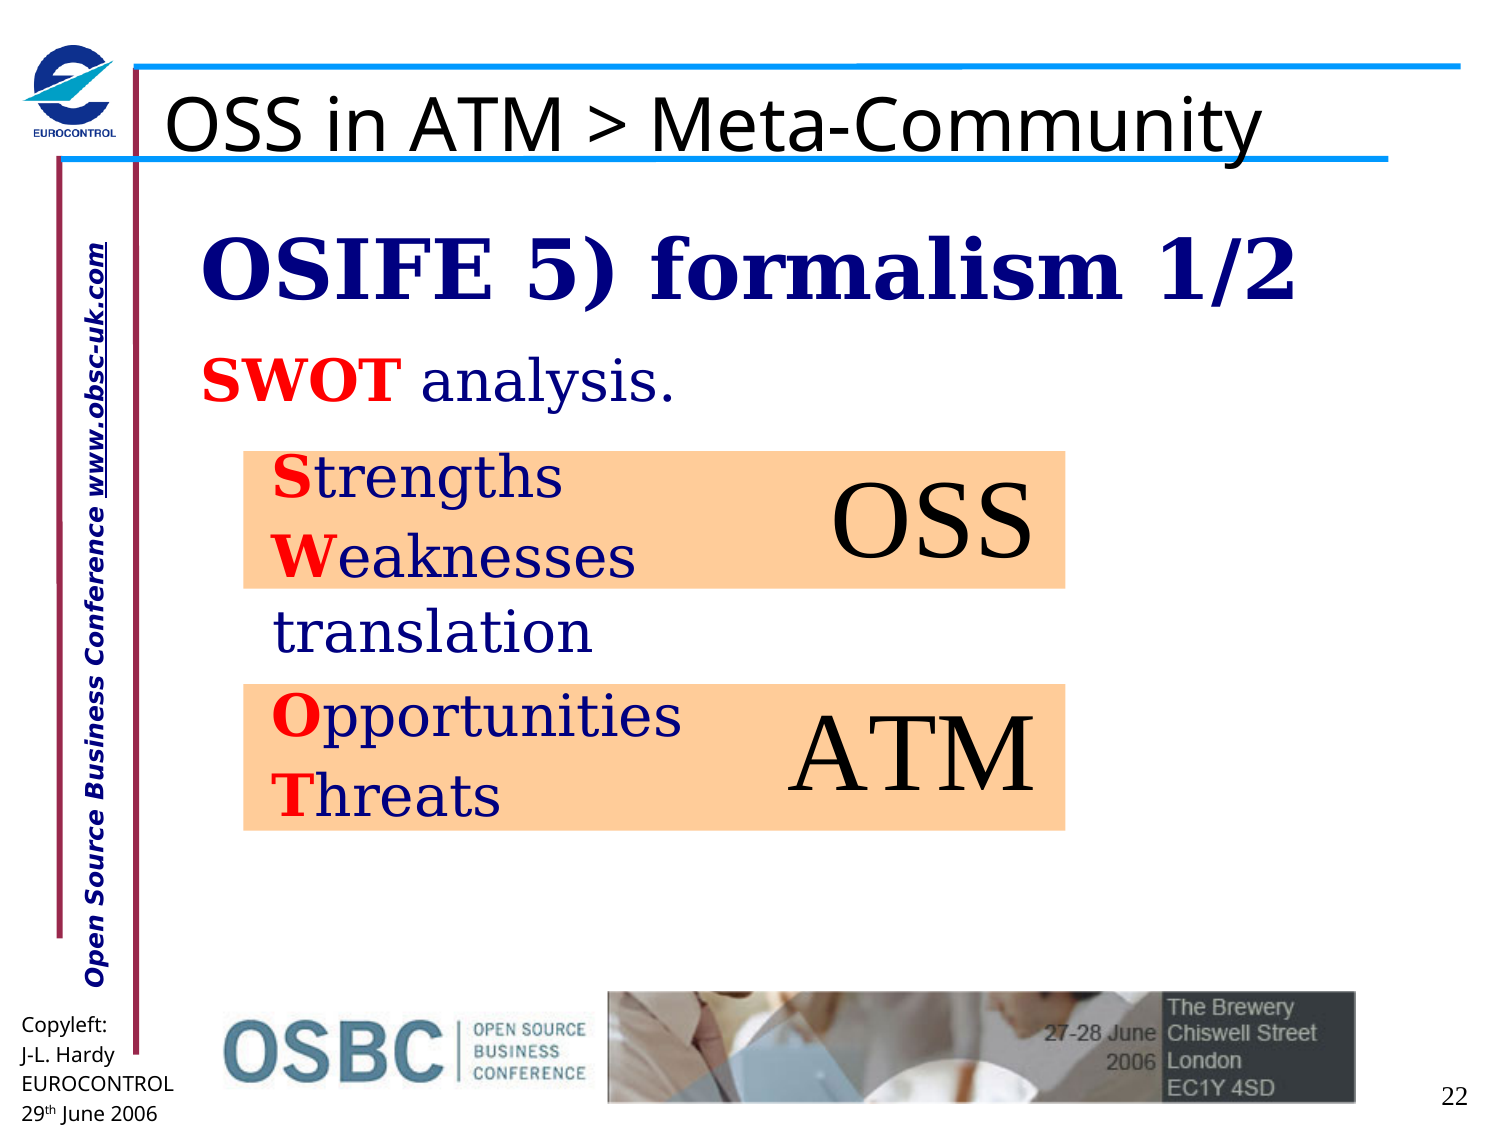

# OSIFE 5) formalism 1/2
SWOT analysis.
Strengths
Weaknesses
Opportunities
Threats
OSS
translation
ATM